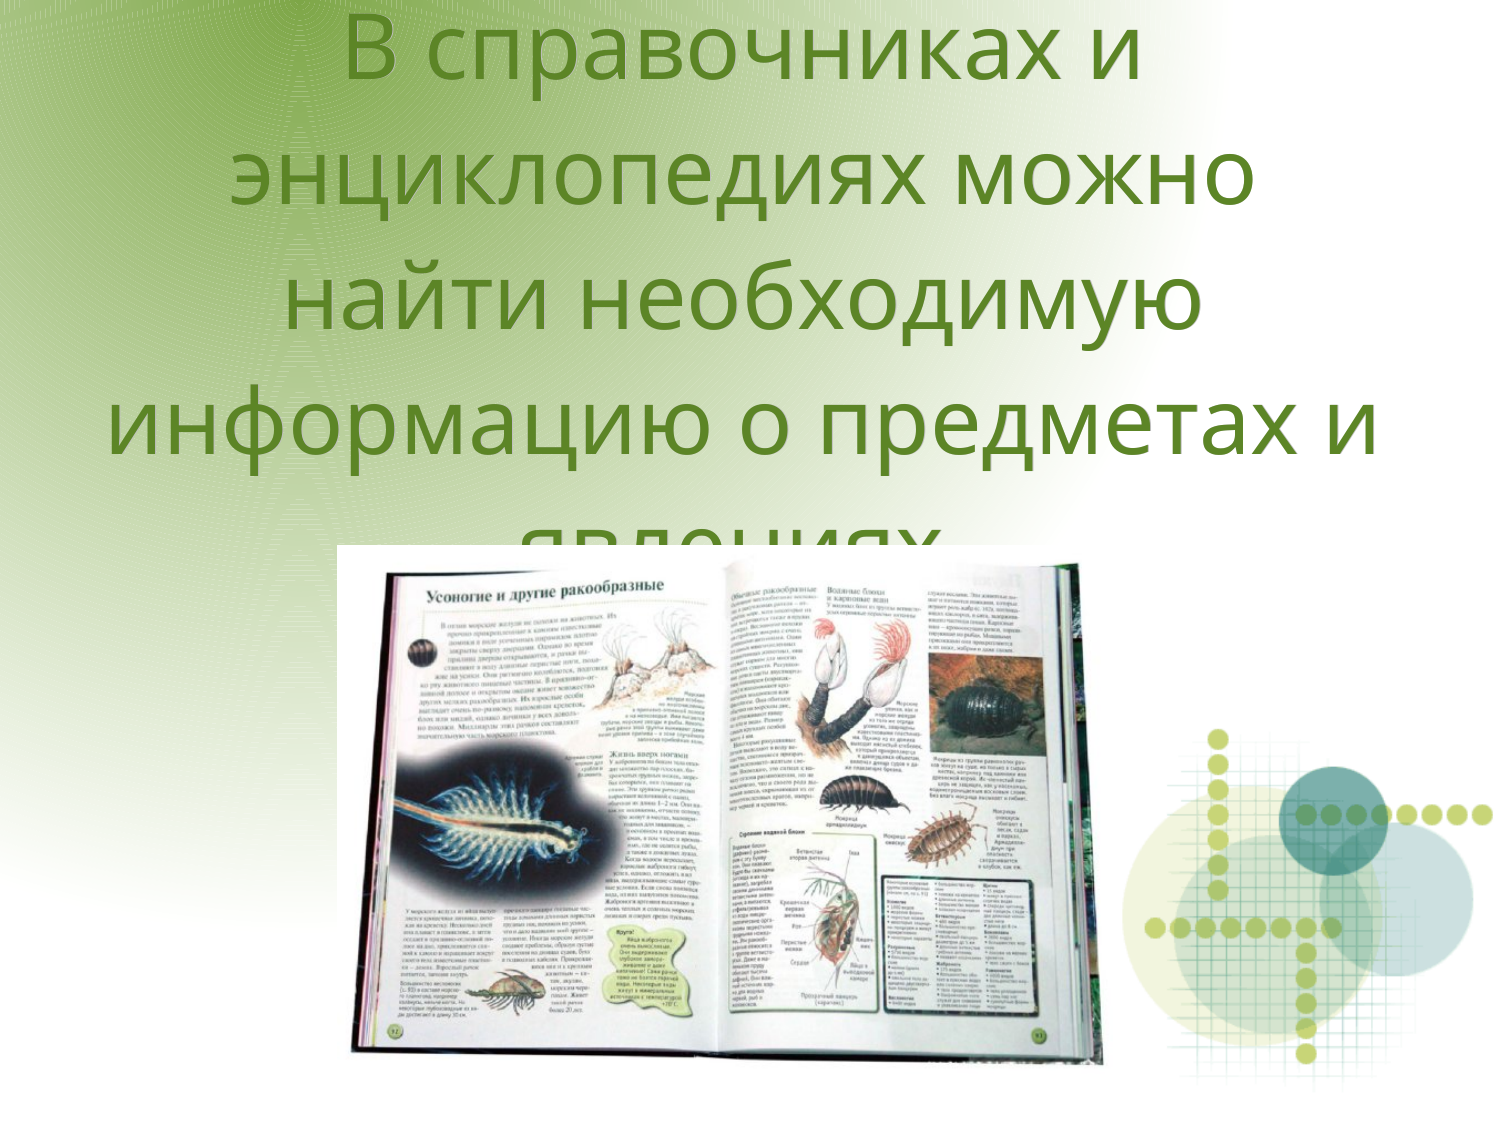

# В справочниках и энциклопедиях можно найти необходимую информацию о предметах и явлениях.